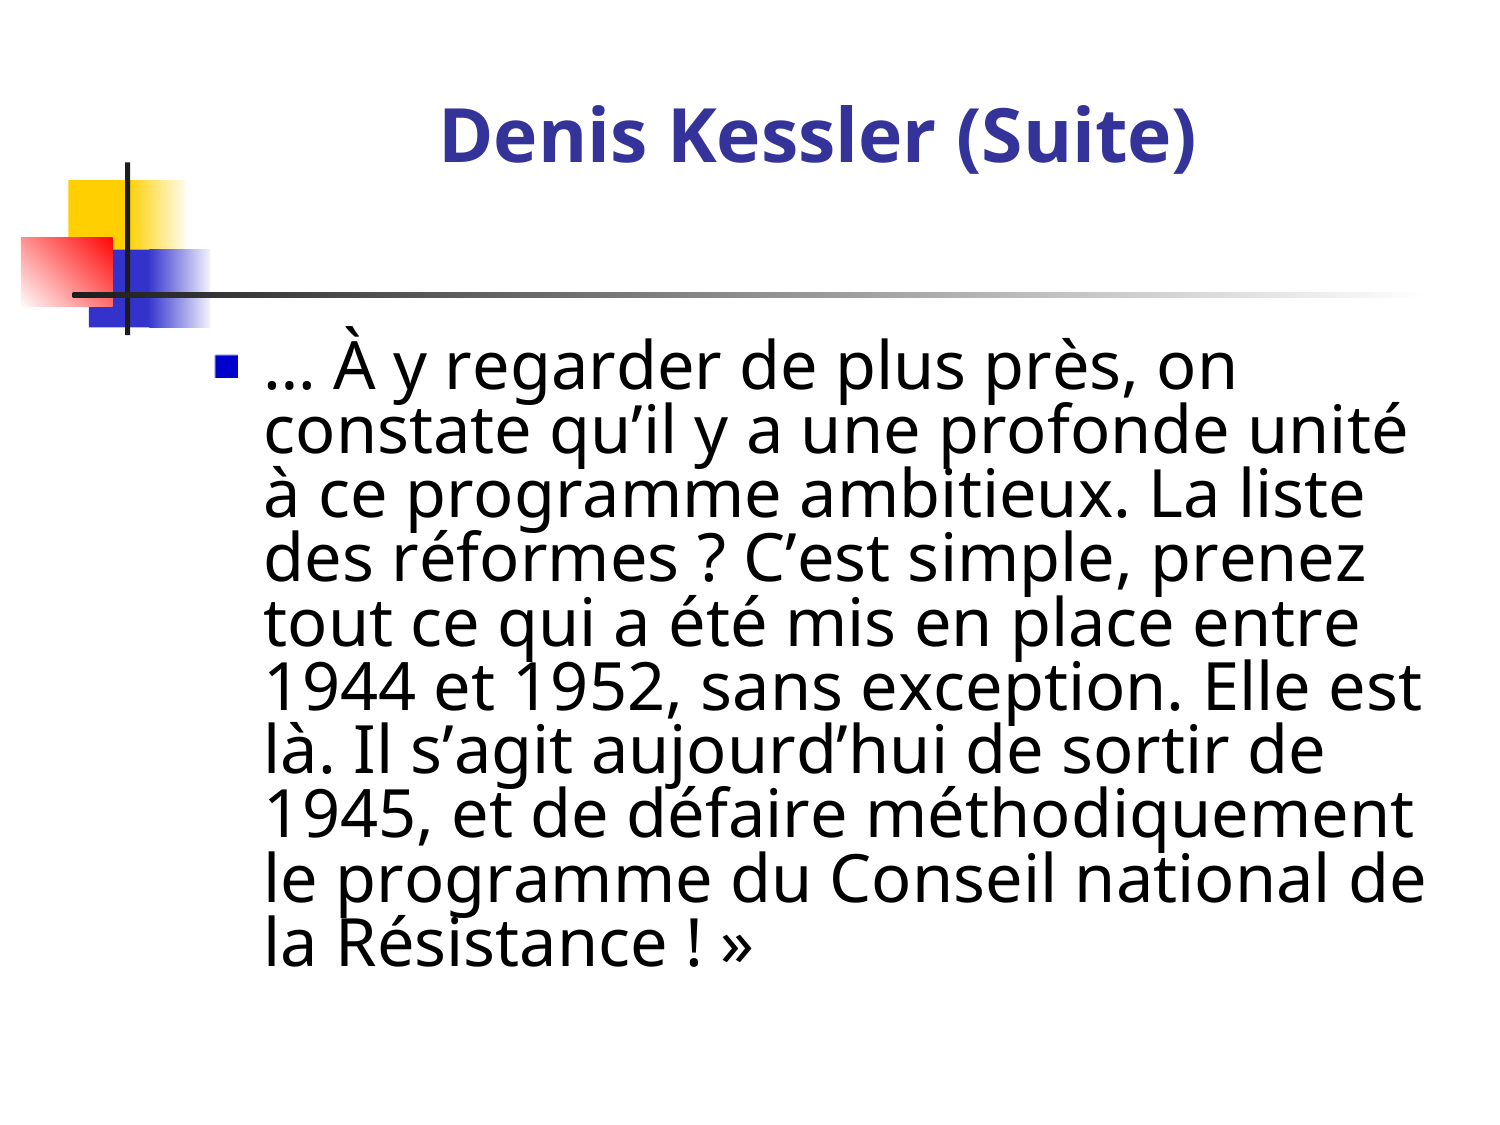

# Denis Kessler (Suite)
… À y regarder de plus près, on constate qu’il y a une profonde unité à ce programme ambitieux. La liste des réformes ? C’est simple, prenez tout ce qui a été mis en place entre 1944 et 1952, sans exception. Elle est là. Il s’agit aujourd’hui de sortir de 1945, et de défaire méthodiquement le programme du Conseil national de la Résistance ! »